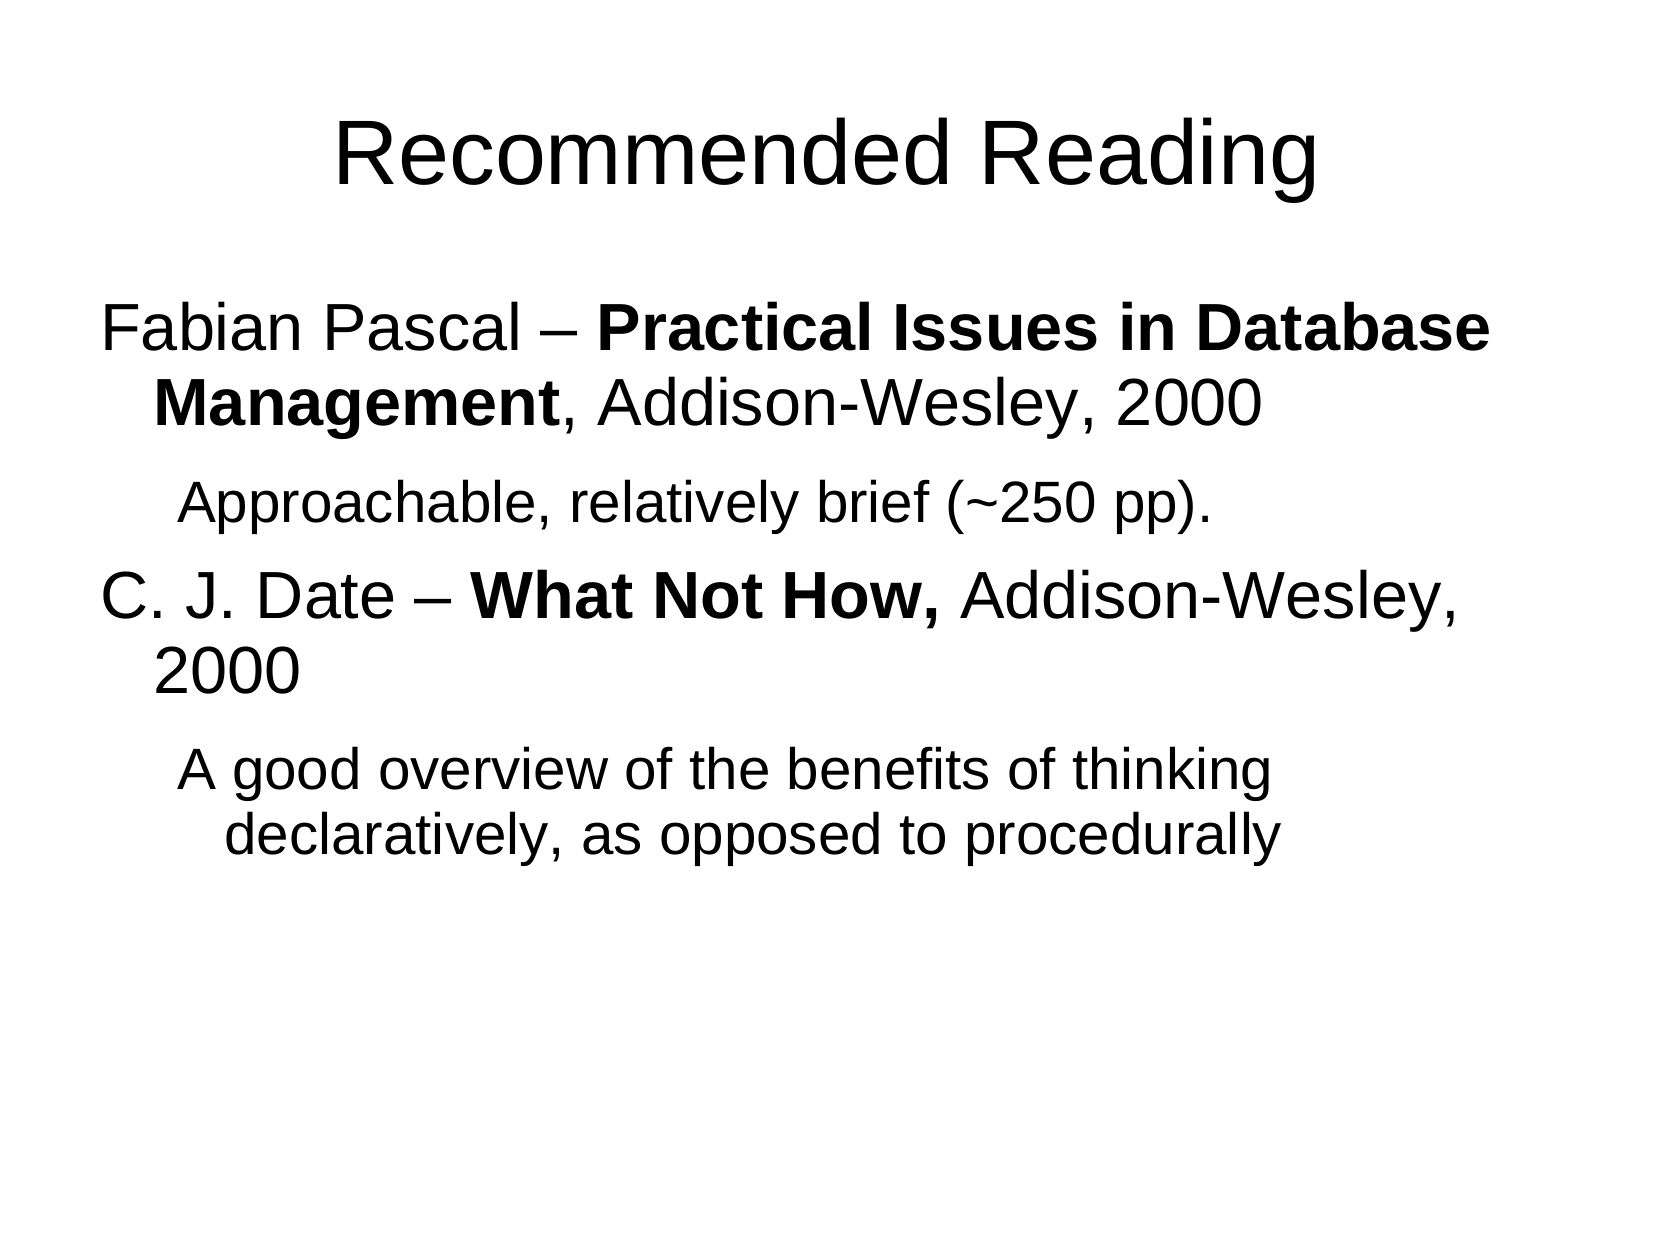

# Recommended Reading
Fabian Pascal – Practical Issues in Database Management, Addison-Wesley, 2000
Approachable, relatively brief (~250 pp).
C. J. Date – What Not How, Addison-Wesley, 2000
A good overview of the benefits of thinking declaratively, as opposed to procedurally